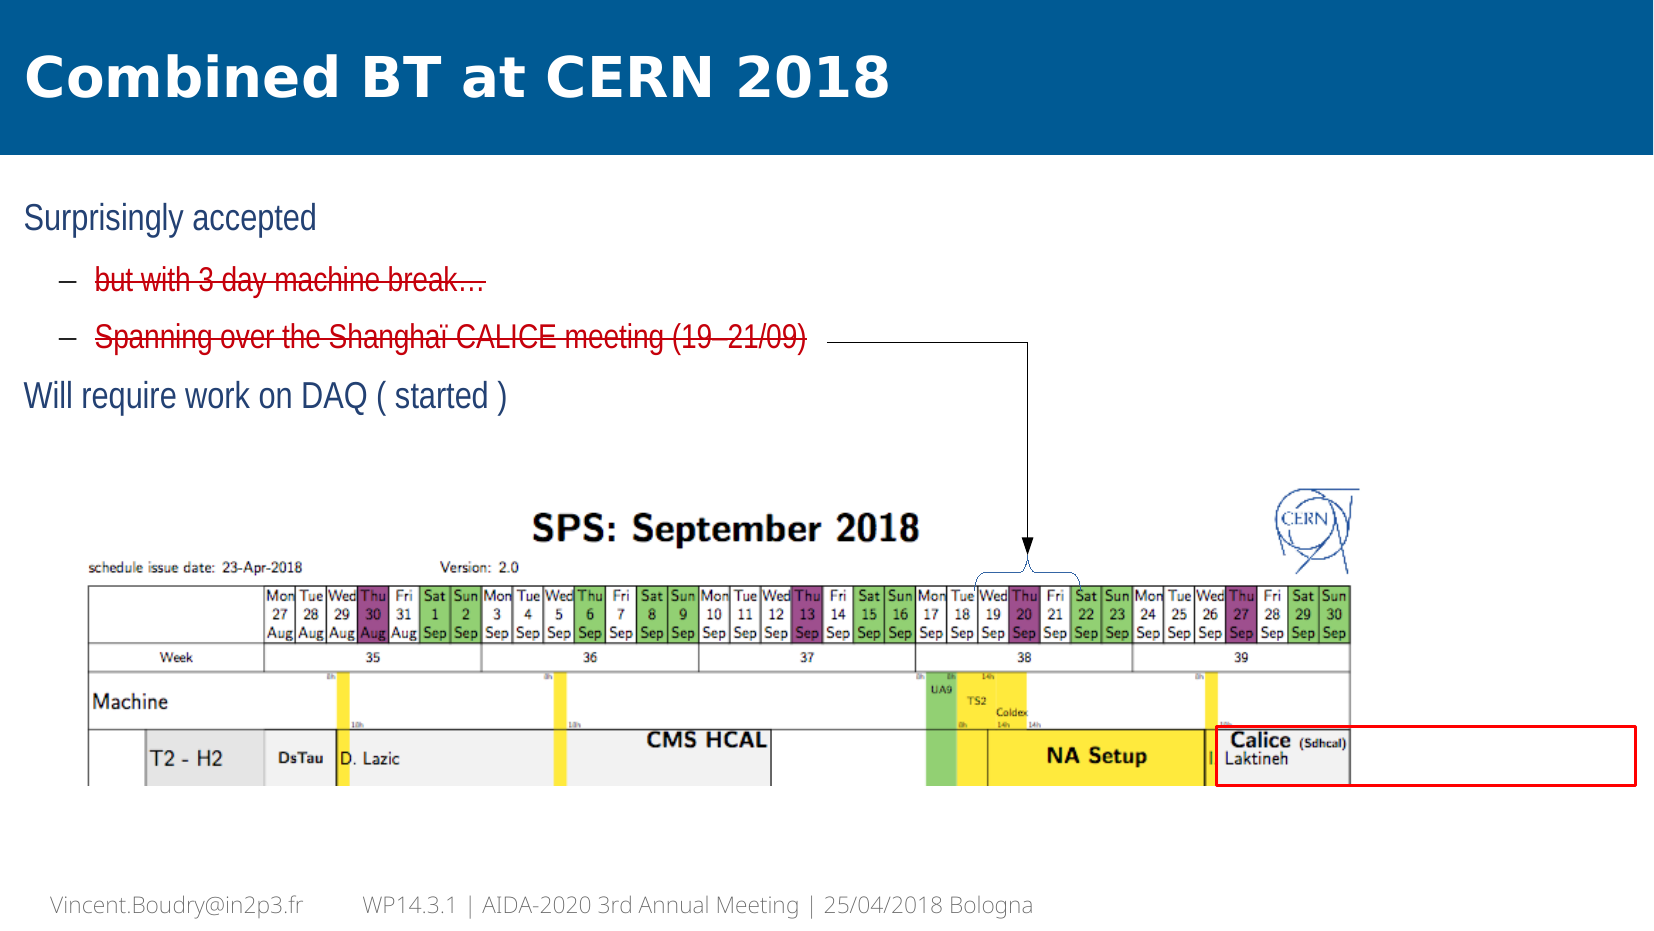

# Combined BT at CERN 2018
Surprisingly accepted
but with 3 day machine break…
Spanning over the Shanghaï CALICE meeting (19–21/09)
Will require work on DAQ ( started )
Vincent.Boudry@in2p3.fr
 WP14.3.1 | AIDA-2020 3rd Annual Meeting | 25/04/2018 Bologna